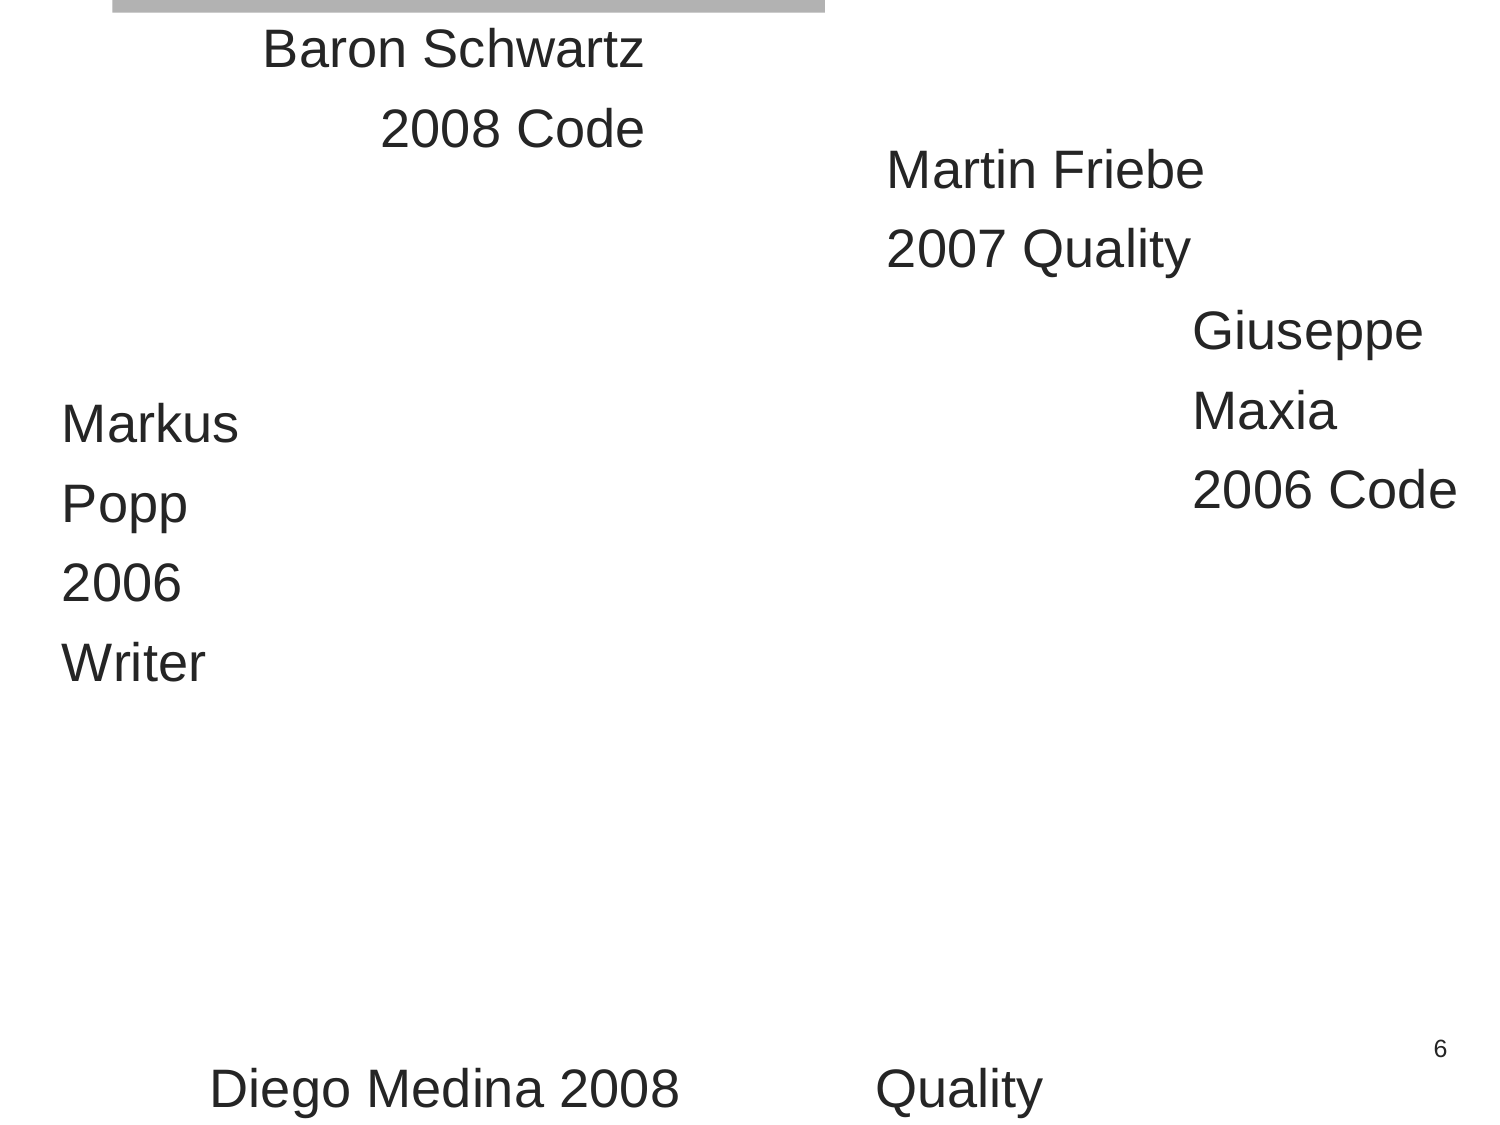

Baron Schwartz
2008 Code
Martin Friebe
2007 Quality
Giuseppe
Maxia
2006 Code
Markus
Popp
2006
Writer
Diego Medina 2008 Quality